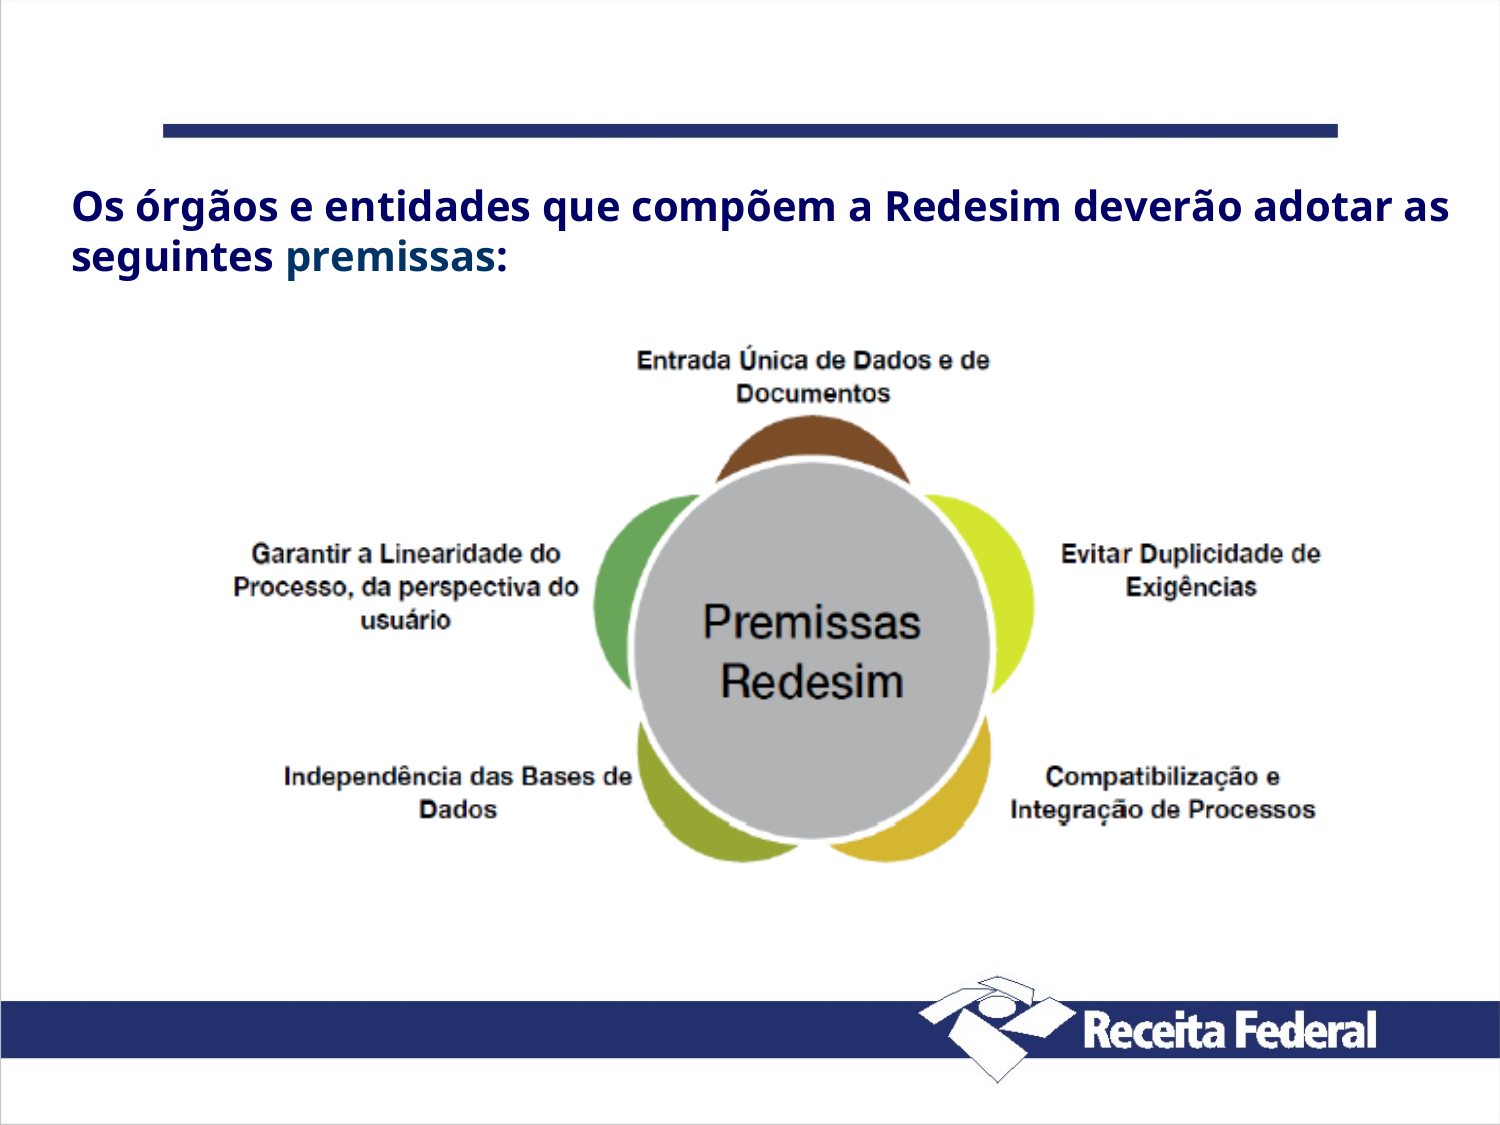

Os órgãos e entidades que compõem a Redesim deverão adotar as seguintes premissas: